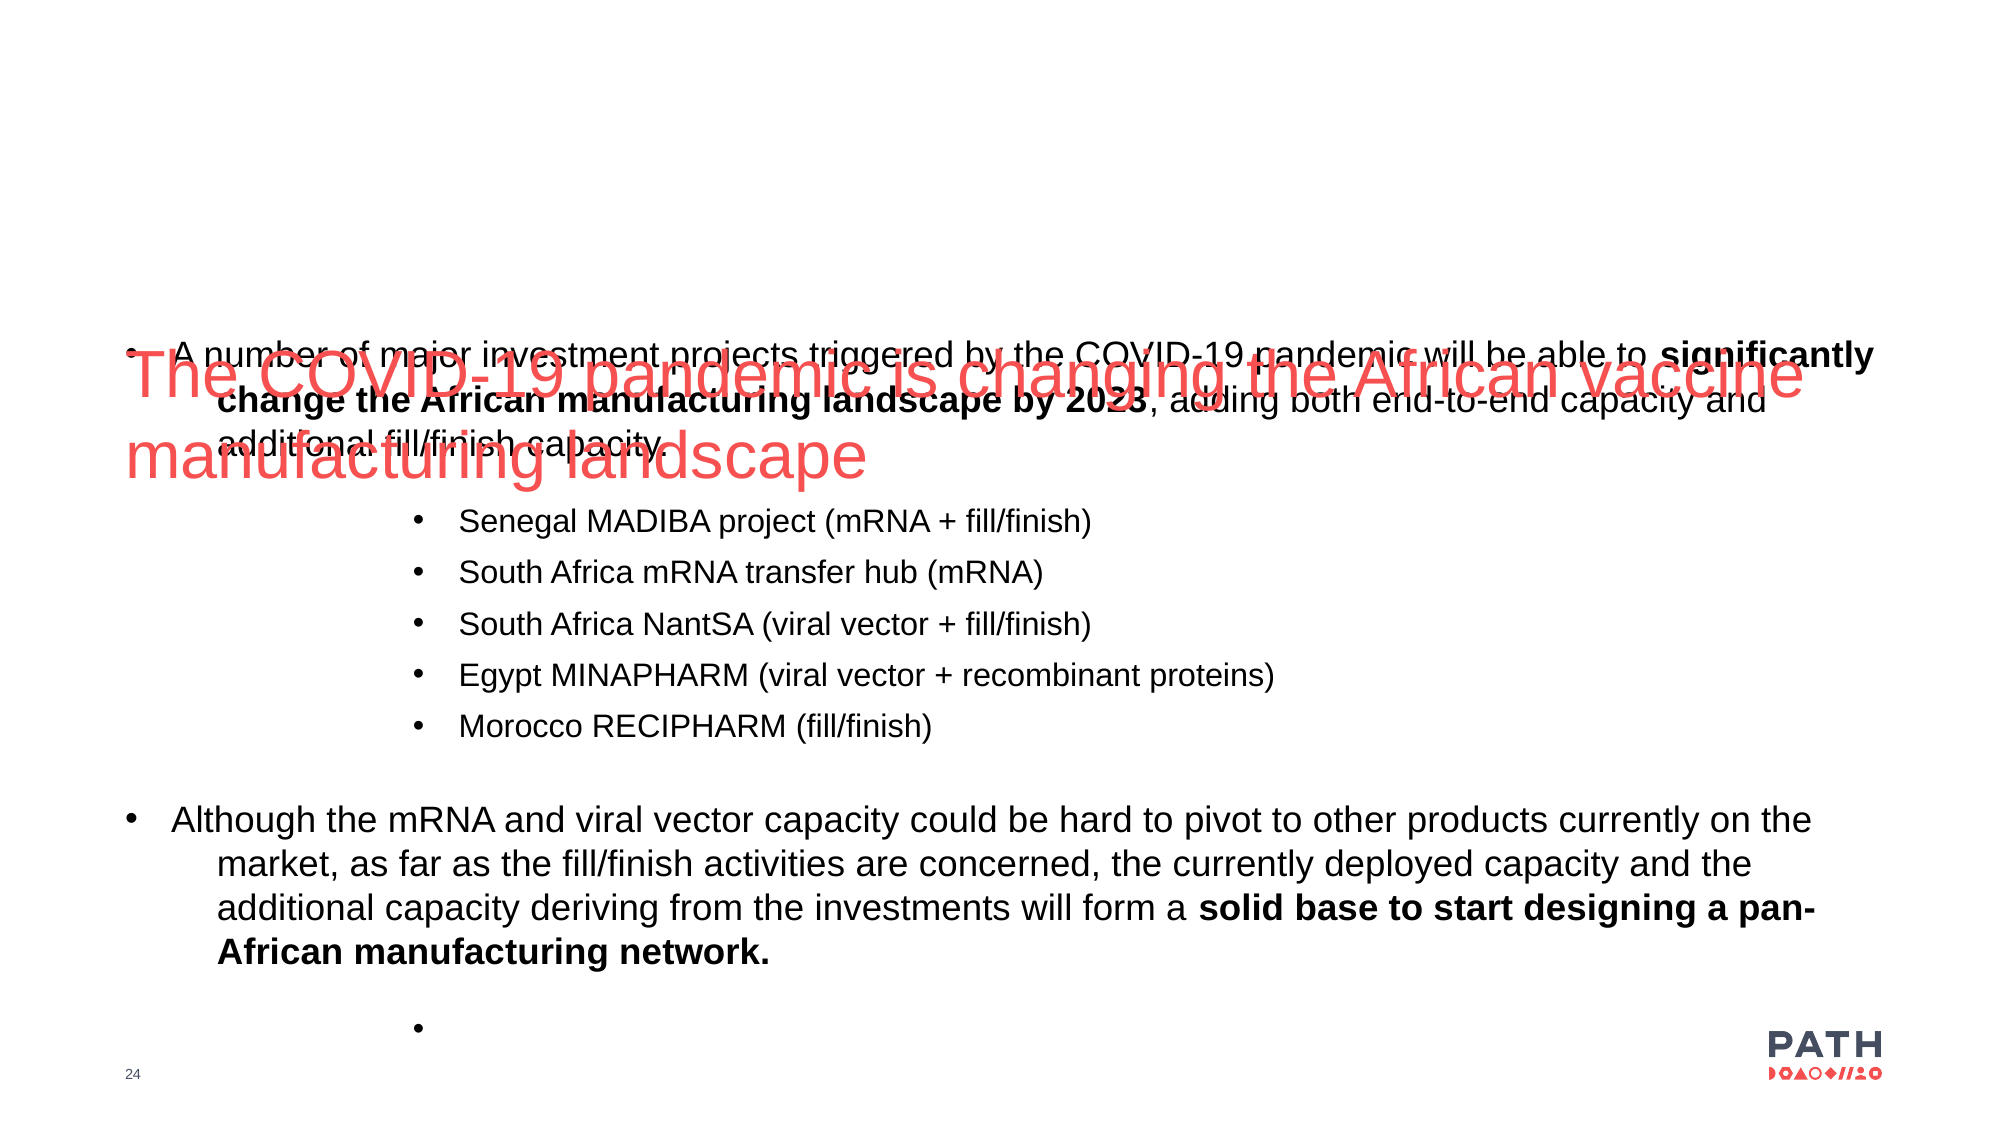

# A number of major investment projects triggered by the COVID-19 pandemic will be able to significantly change the African manufacturing landscape by 2023, adding both end-to-end capacity and additional fill/finish capacity.
Senegal MADIBA project (mRNA + fill/finish)
South Africa mRNA transfer hub (mRNA)
South Africa NantSA (viral vector + fill/finish)
Egypt MINAPHARM (viral vector + recombinant proteins)
Morocco RECIPHARM (fill/finish)
Although the mRNA and viral vector capacity could be hard to pivot to other products currently on the market, as far as the fill/finish activities are concerned, the currently deployed capacity and the additional capacity deriving from the investments will form a solid base to start designing a pan-African manufacturing network.
The COVID-19 pandemic is changing the African vaccine manufacturing landscape